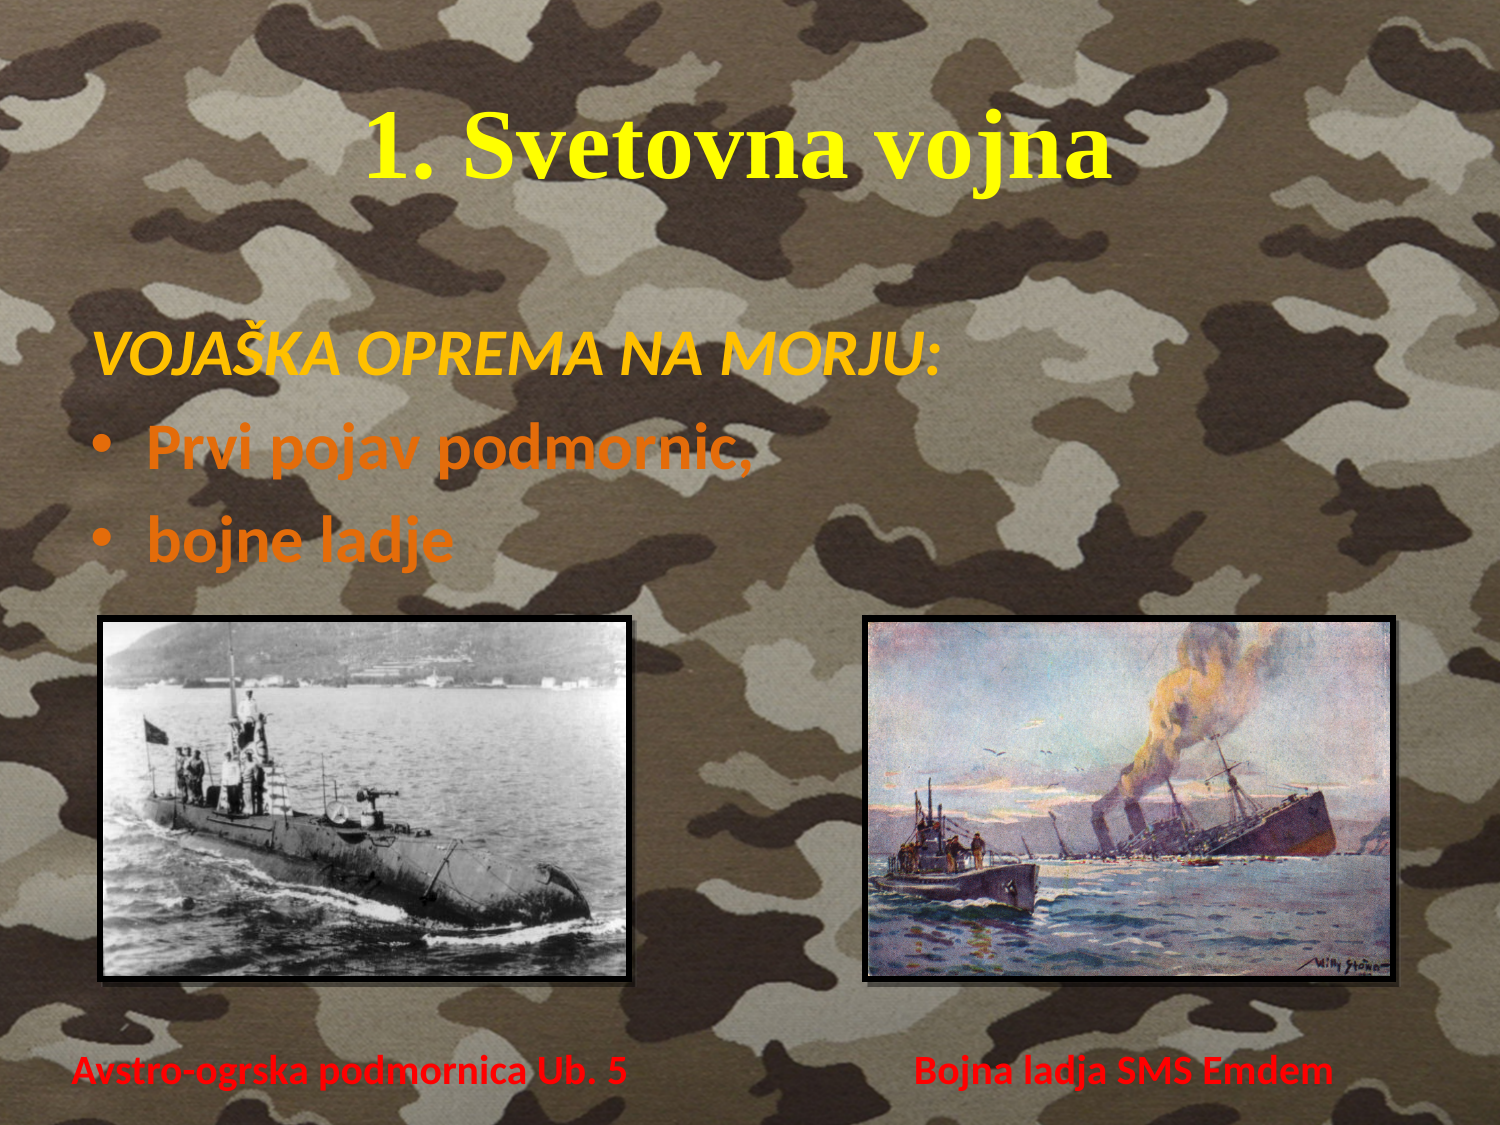

# 1. Svetovna vojna
VOJAŠKA OPREMA NA MORJU:
Prvi pojav podmornic,
bojne ladje
Avstro-ogrska podmornica Ub. 5
Bojna ladja SMS Emdem